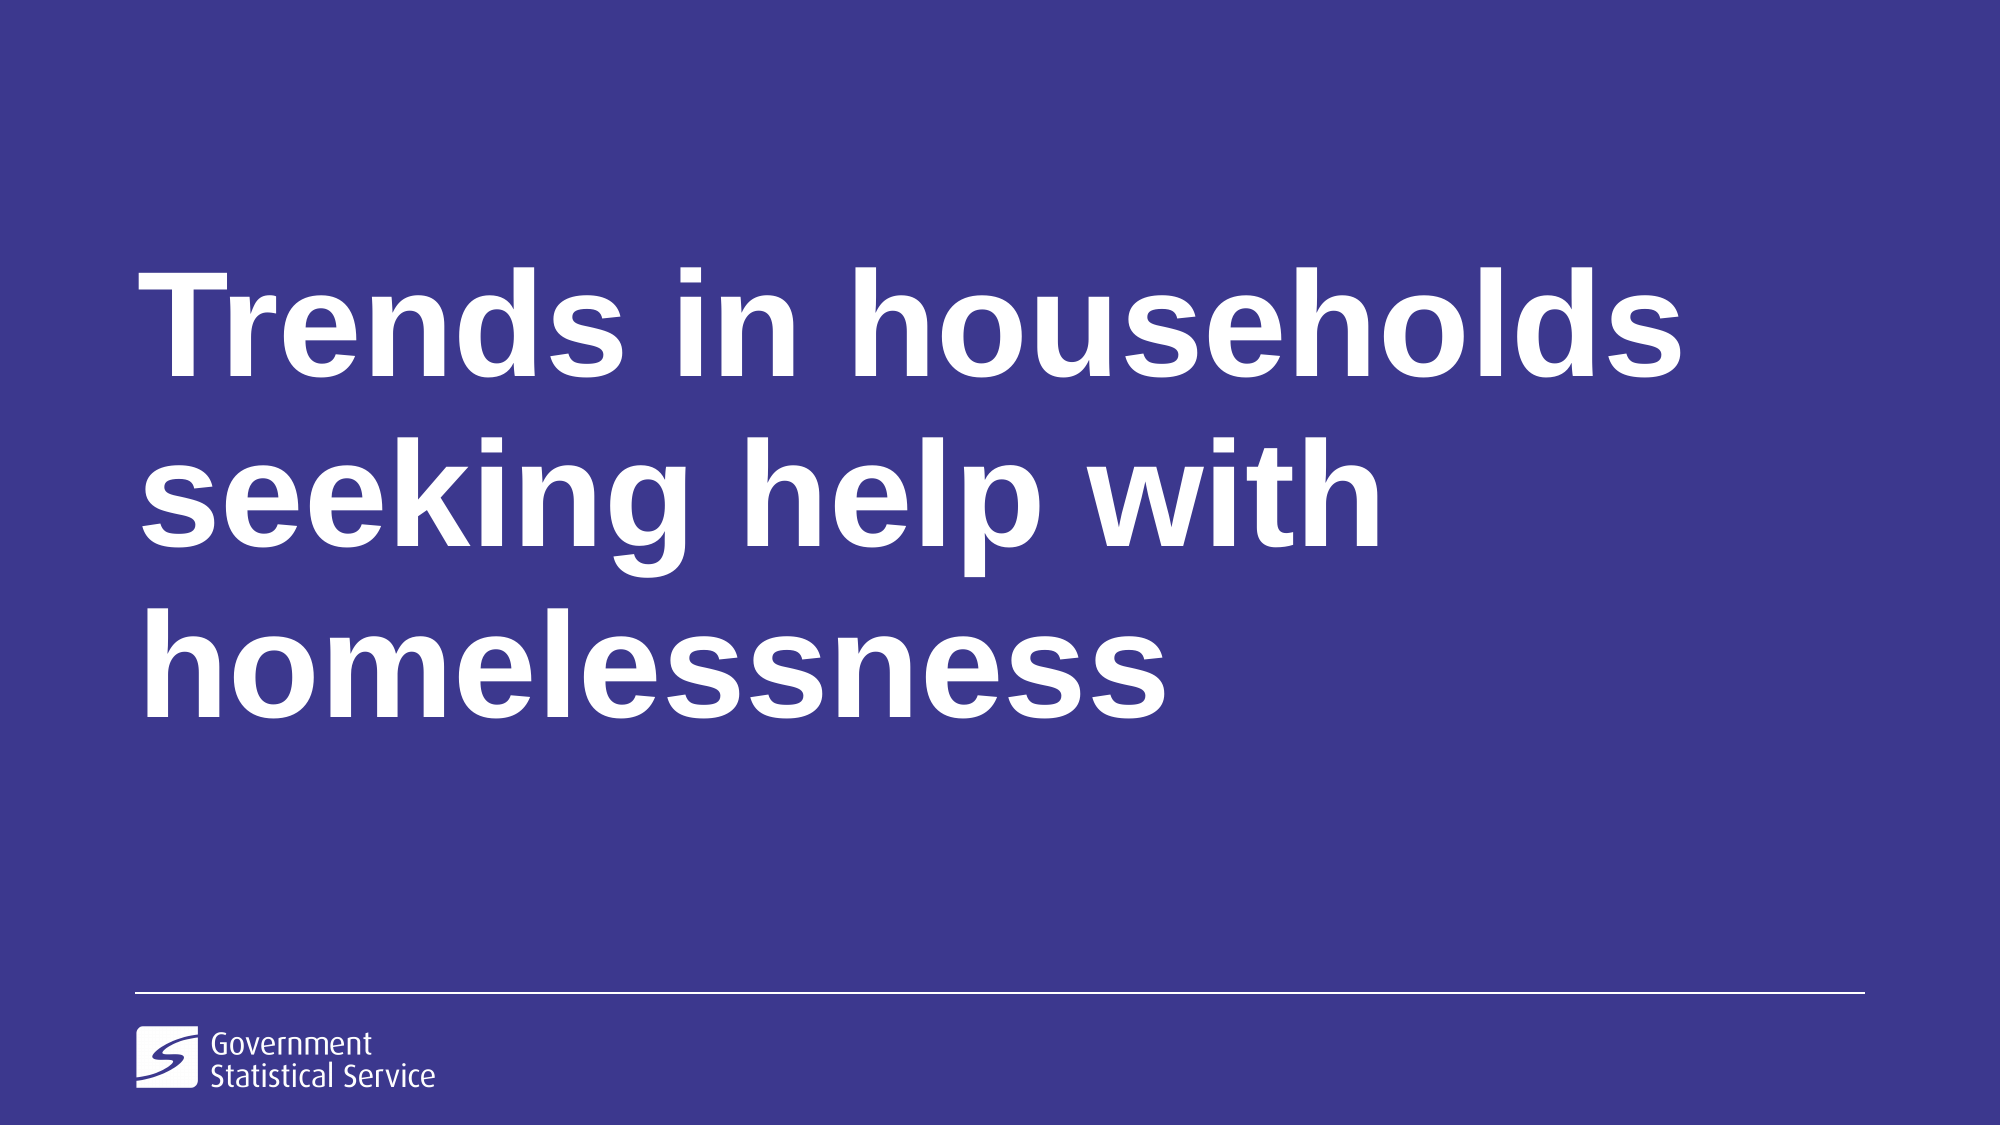

# Trends in households seeking help with homelessness